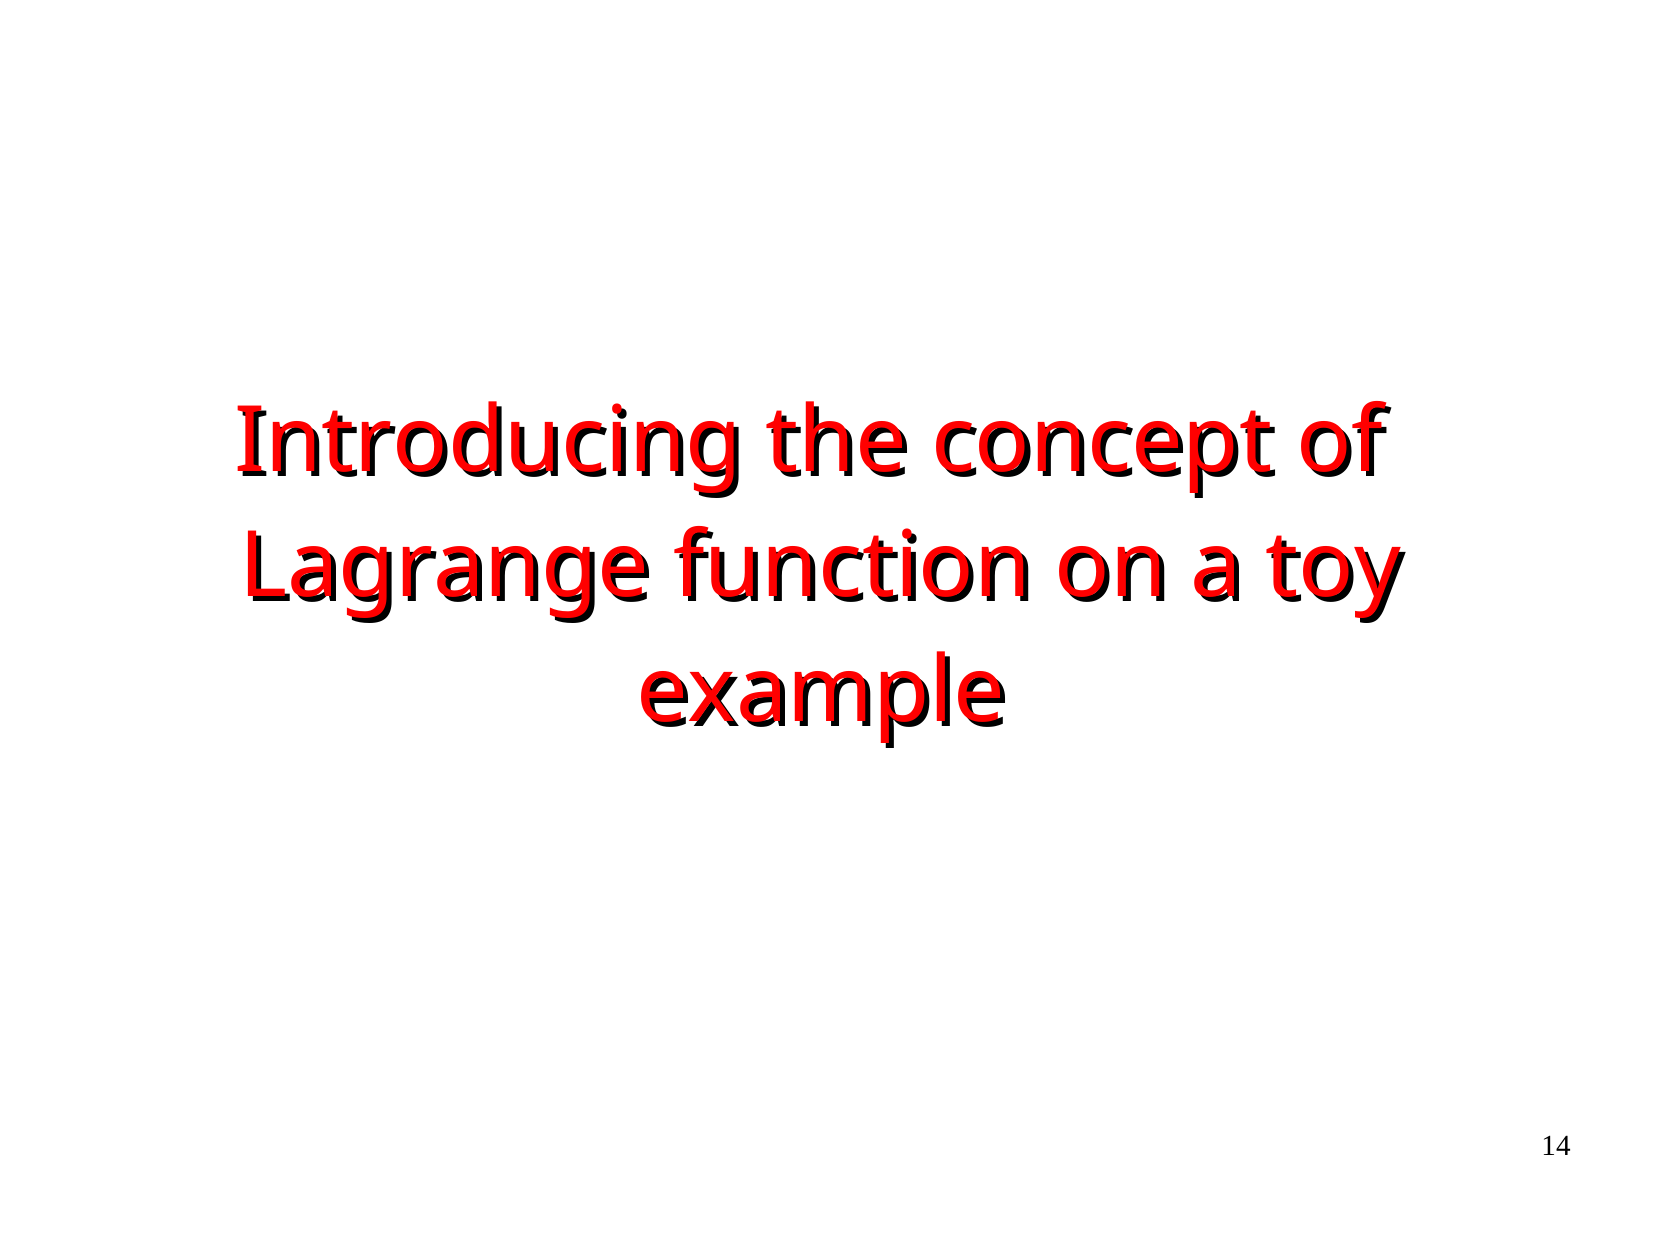

# Introducing the concept of Lagrange function on a toy example
14